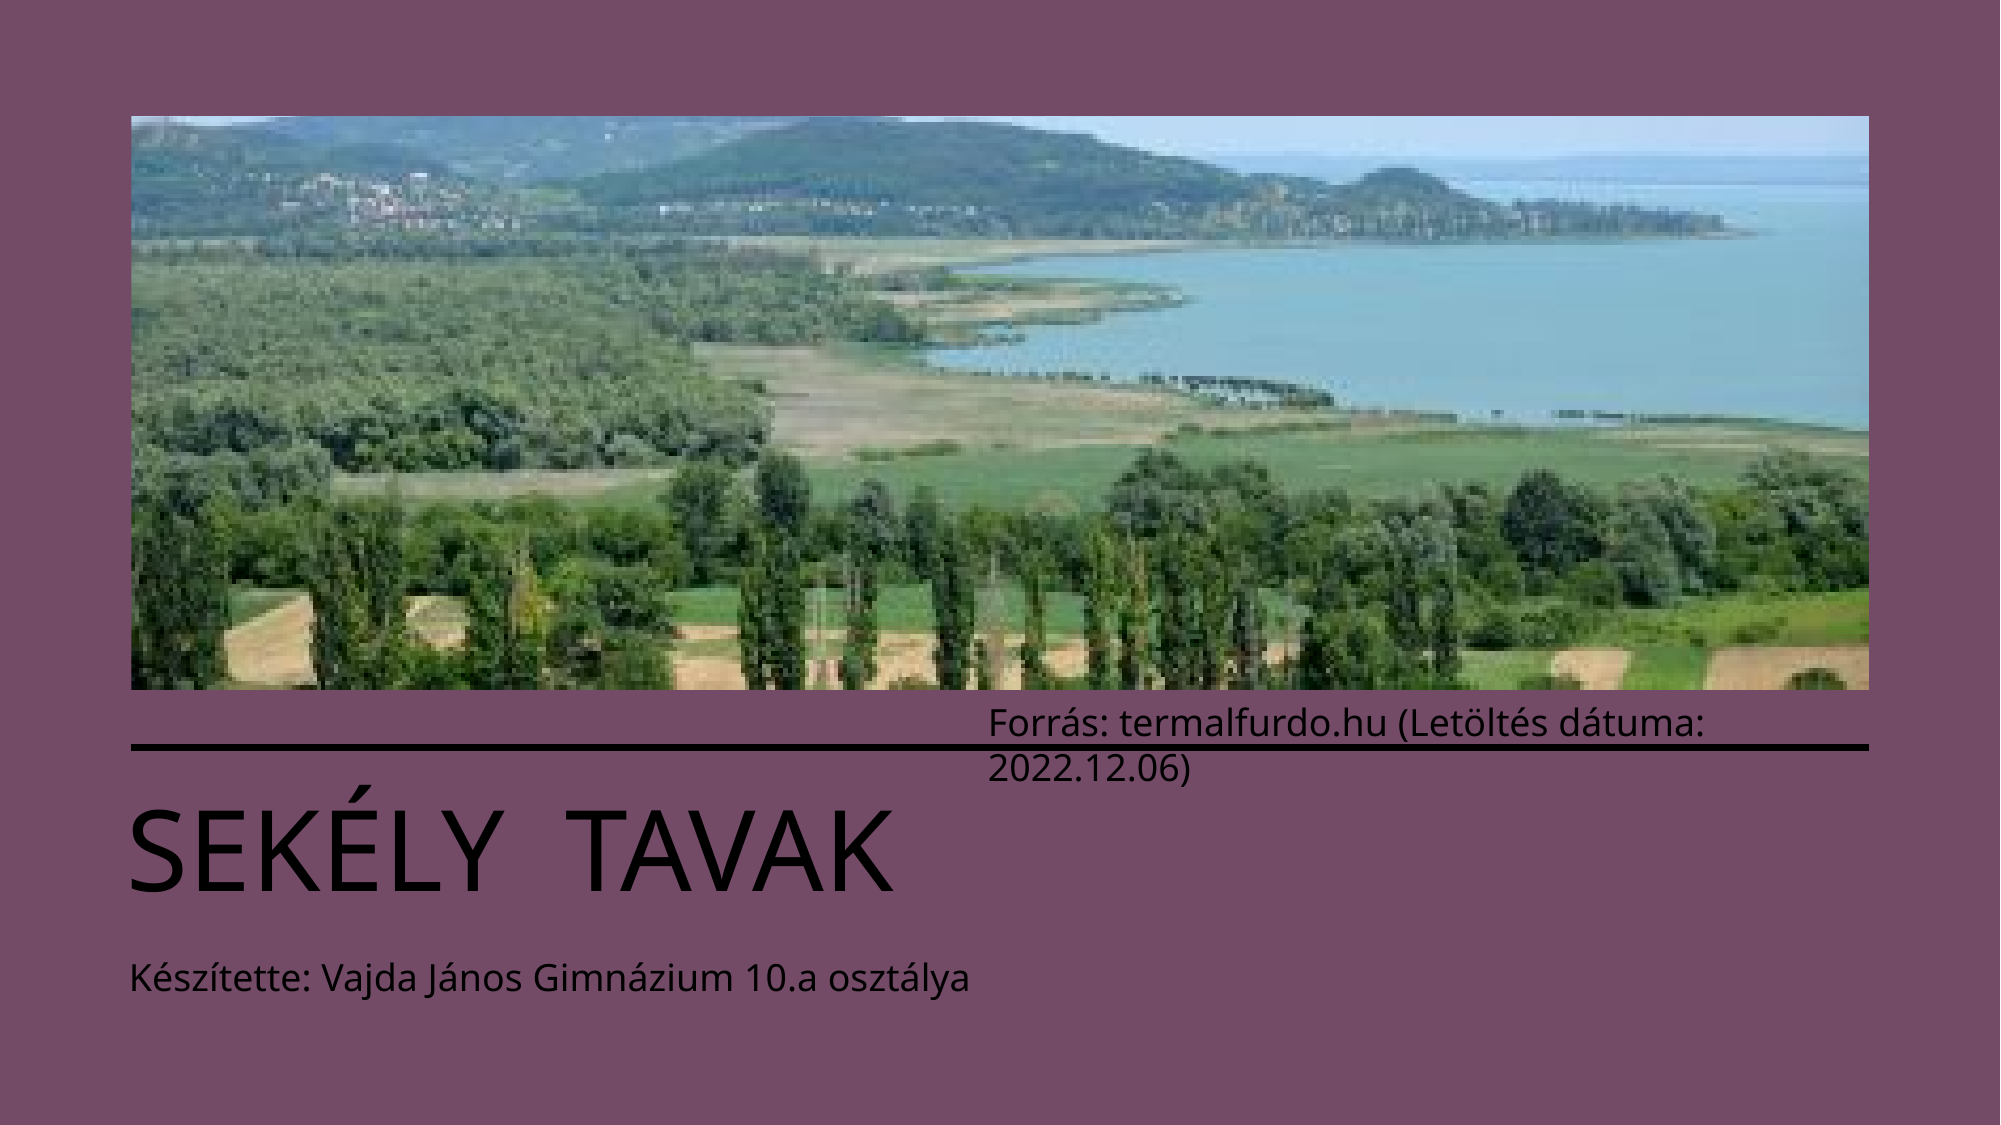

Forrás: termalfurdo.hu (Letöltés dátuma: 2022.12.06)
# Sekély  tavak
Készítette: Vajda János Gimnázium 10.a osztálya